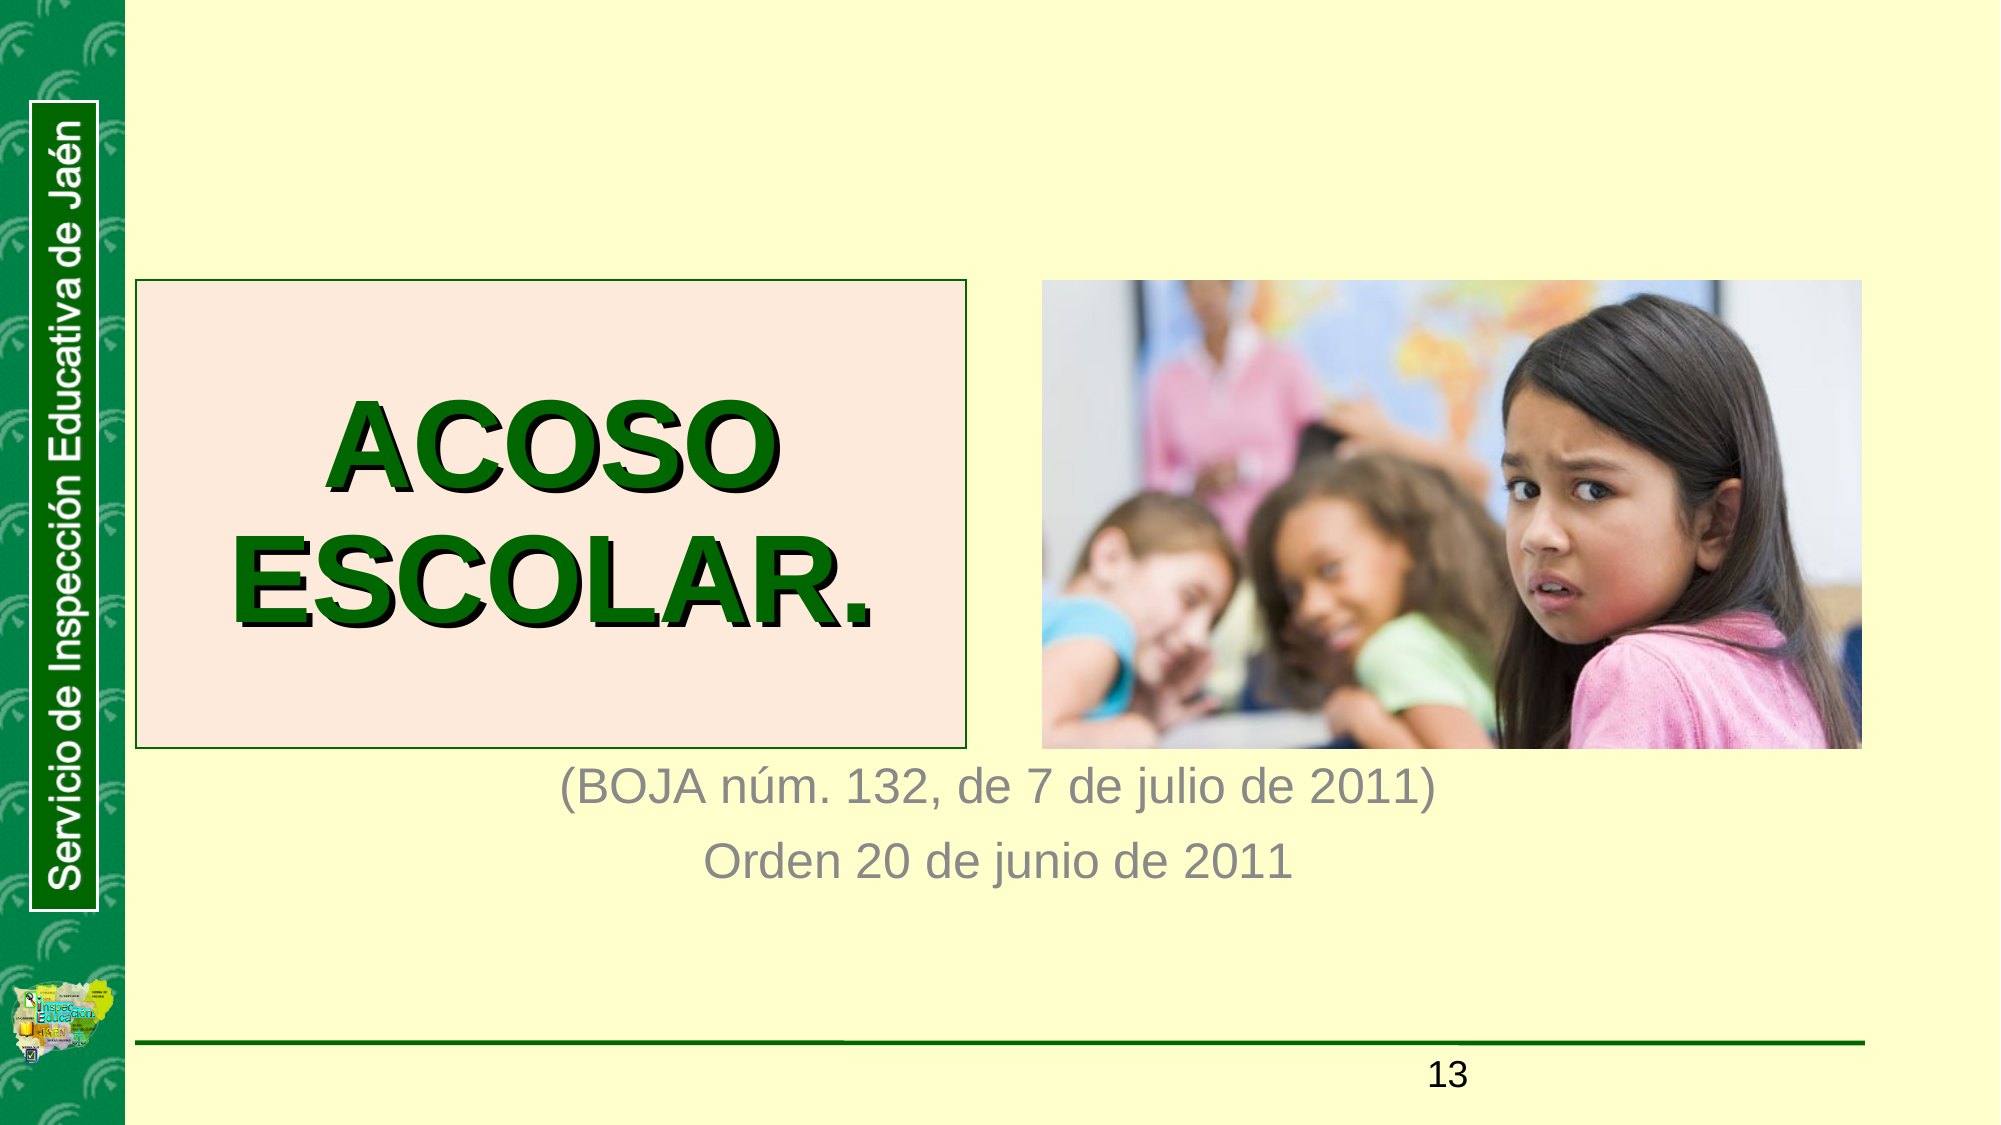

ACOSO ESCOLAR.
(BOJA núm. 132, de 7 de julio de 2011)
Orden 20 de junio de 2011